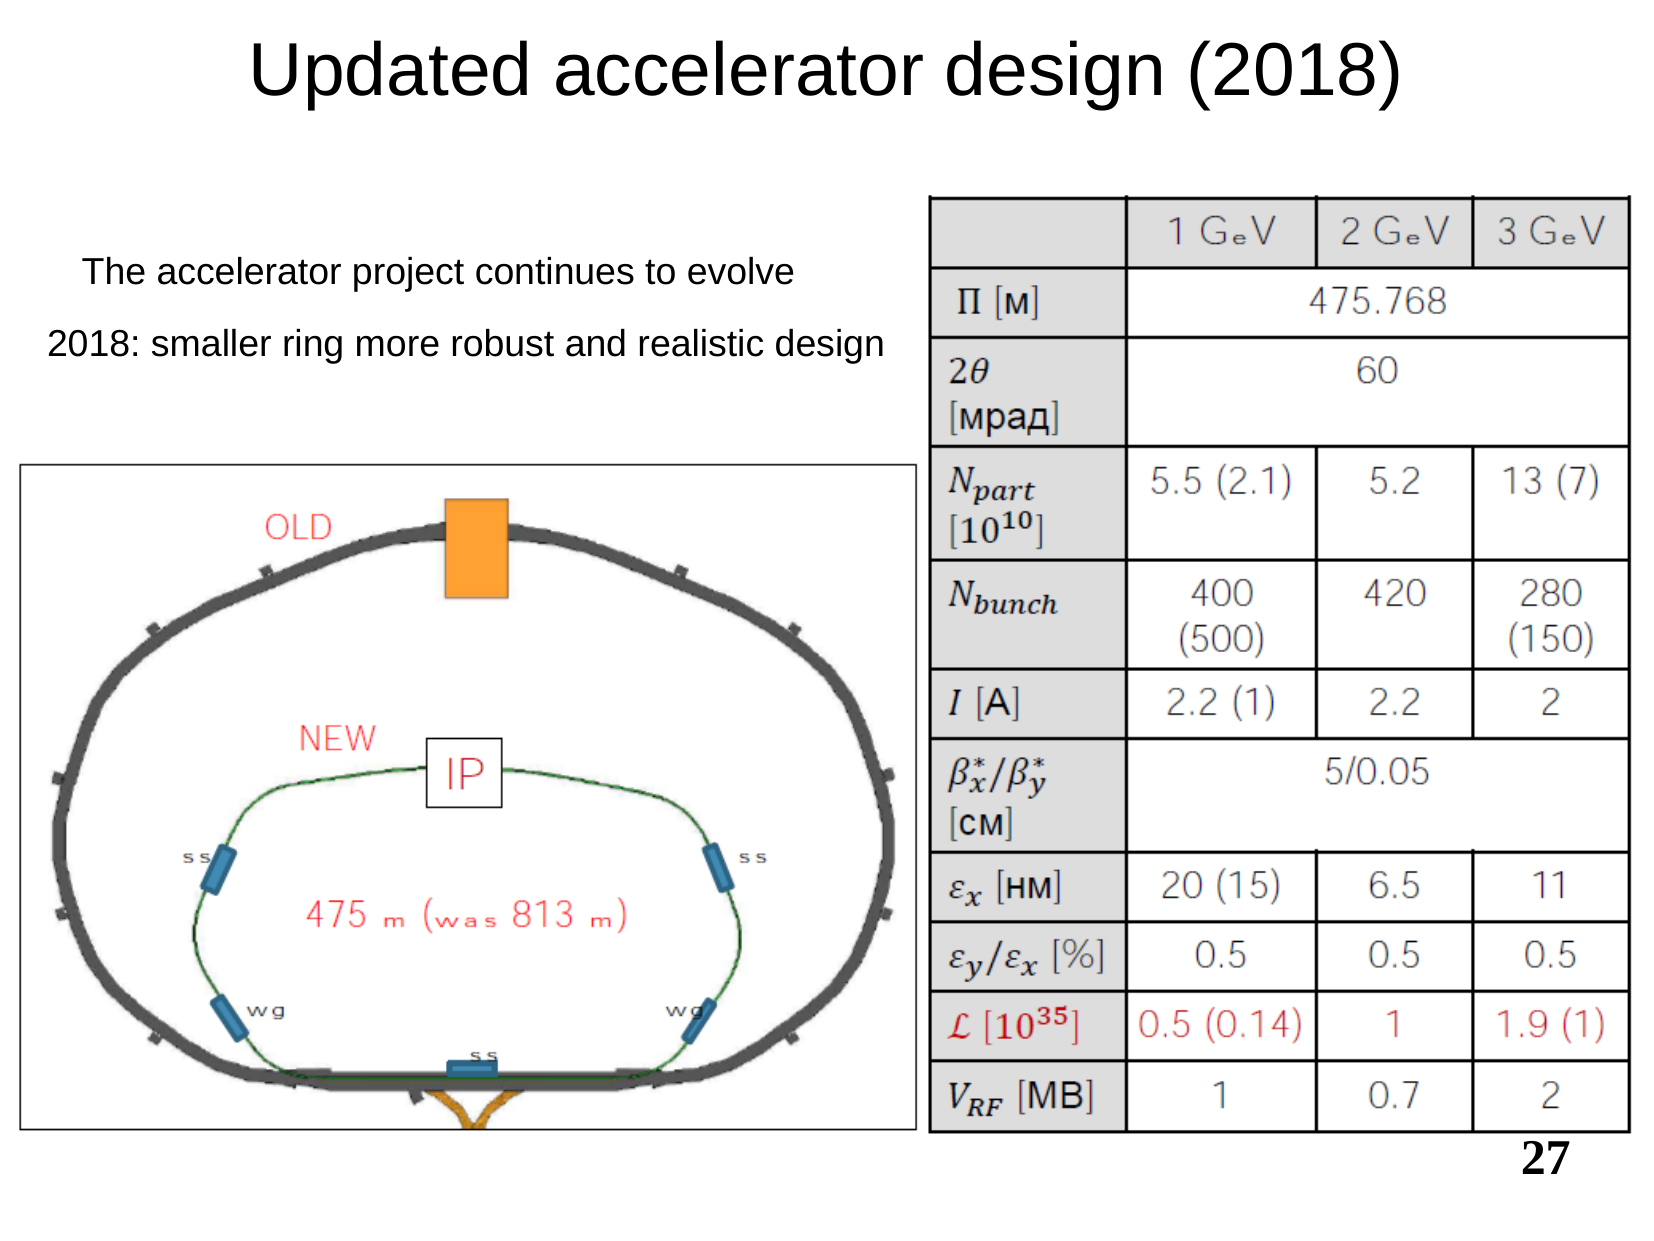

# Updated accelerator design (2018)
The accelerator project continues to evolve
2018: smaller ring more robust and realistic design
27